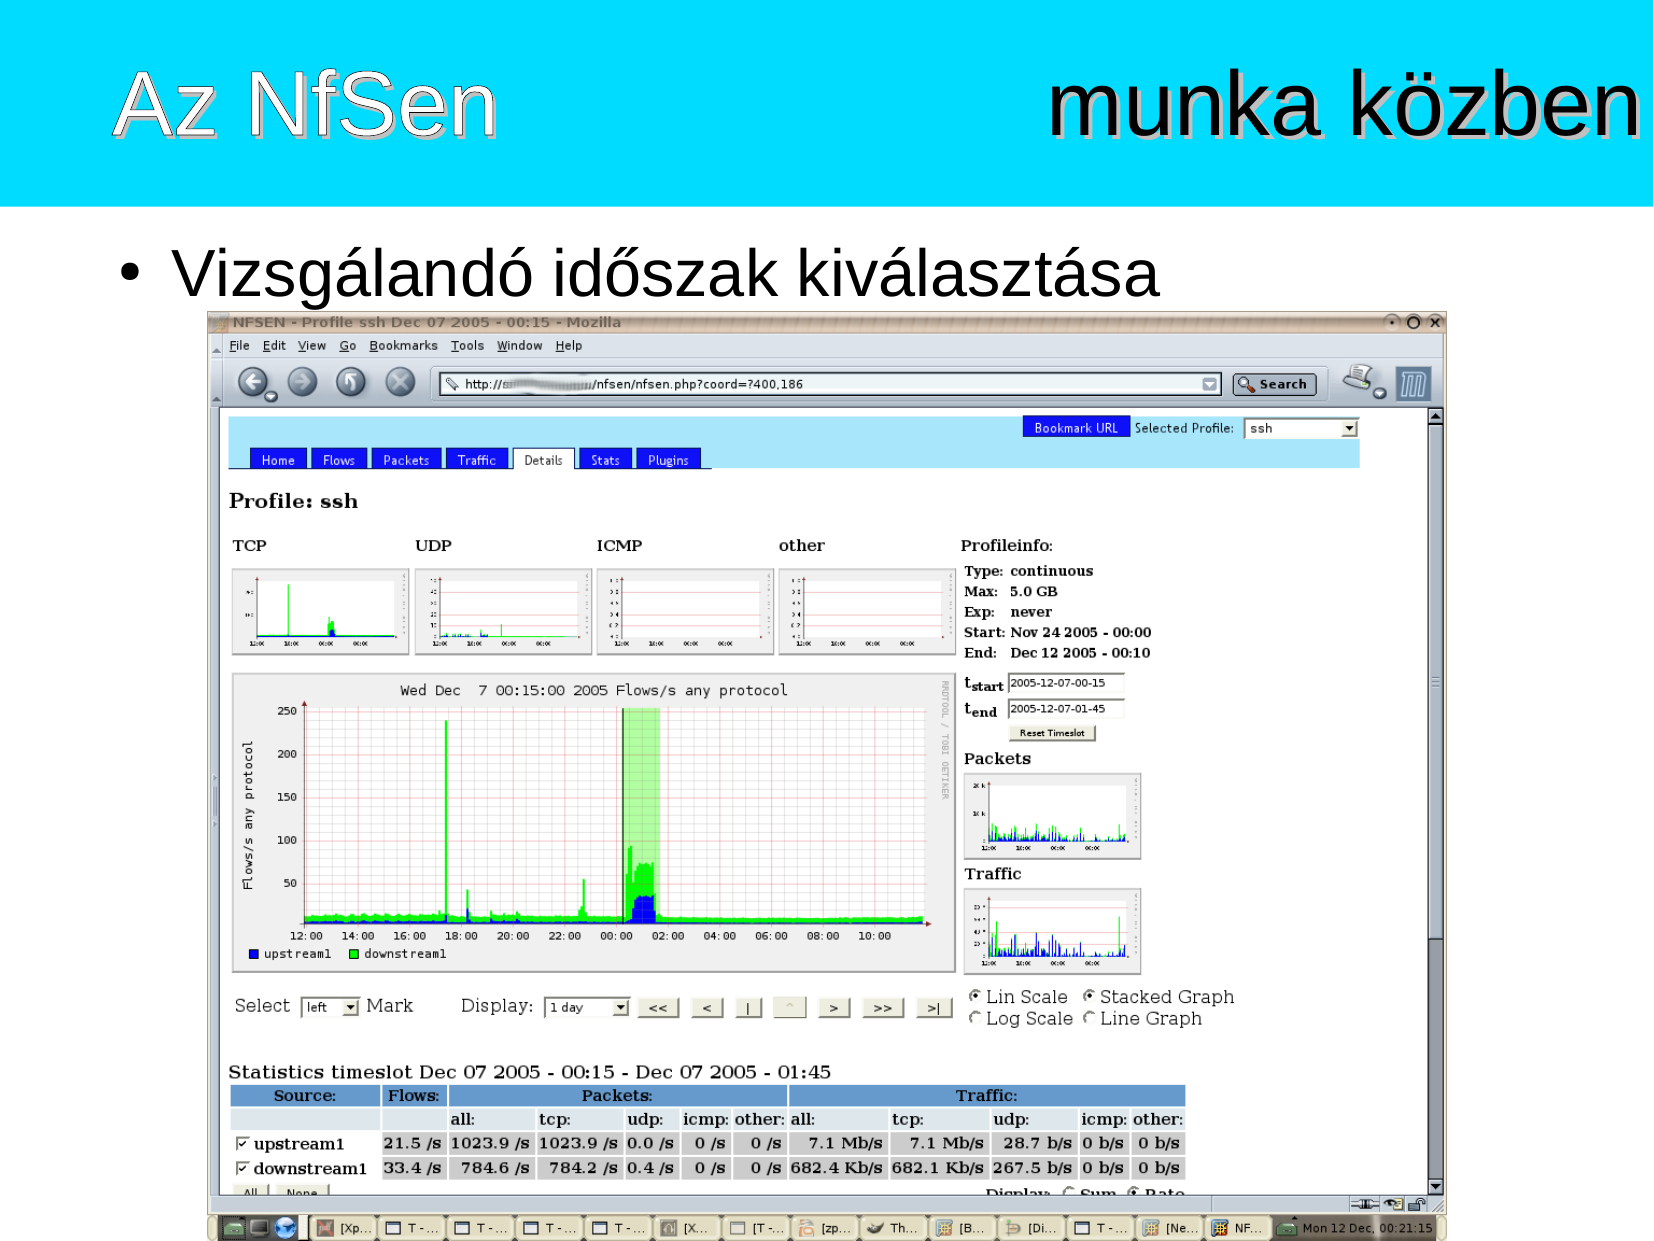

Az NfSen	munka közben
# Vizsgálandó időszak kiválasztása